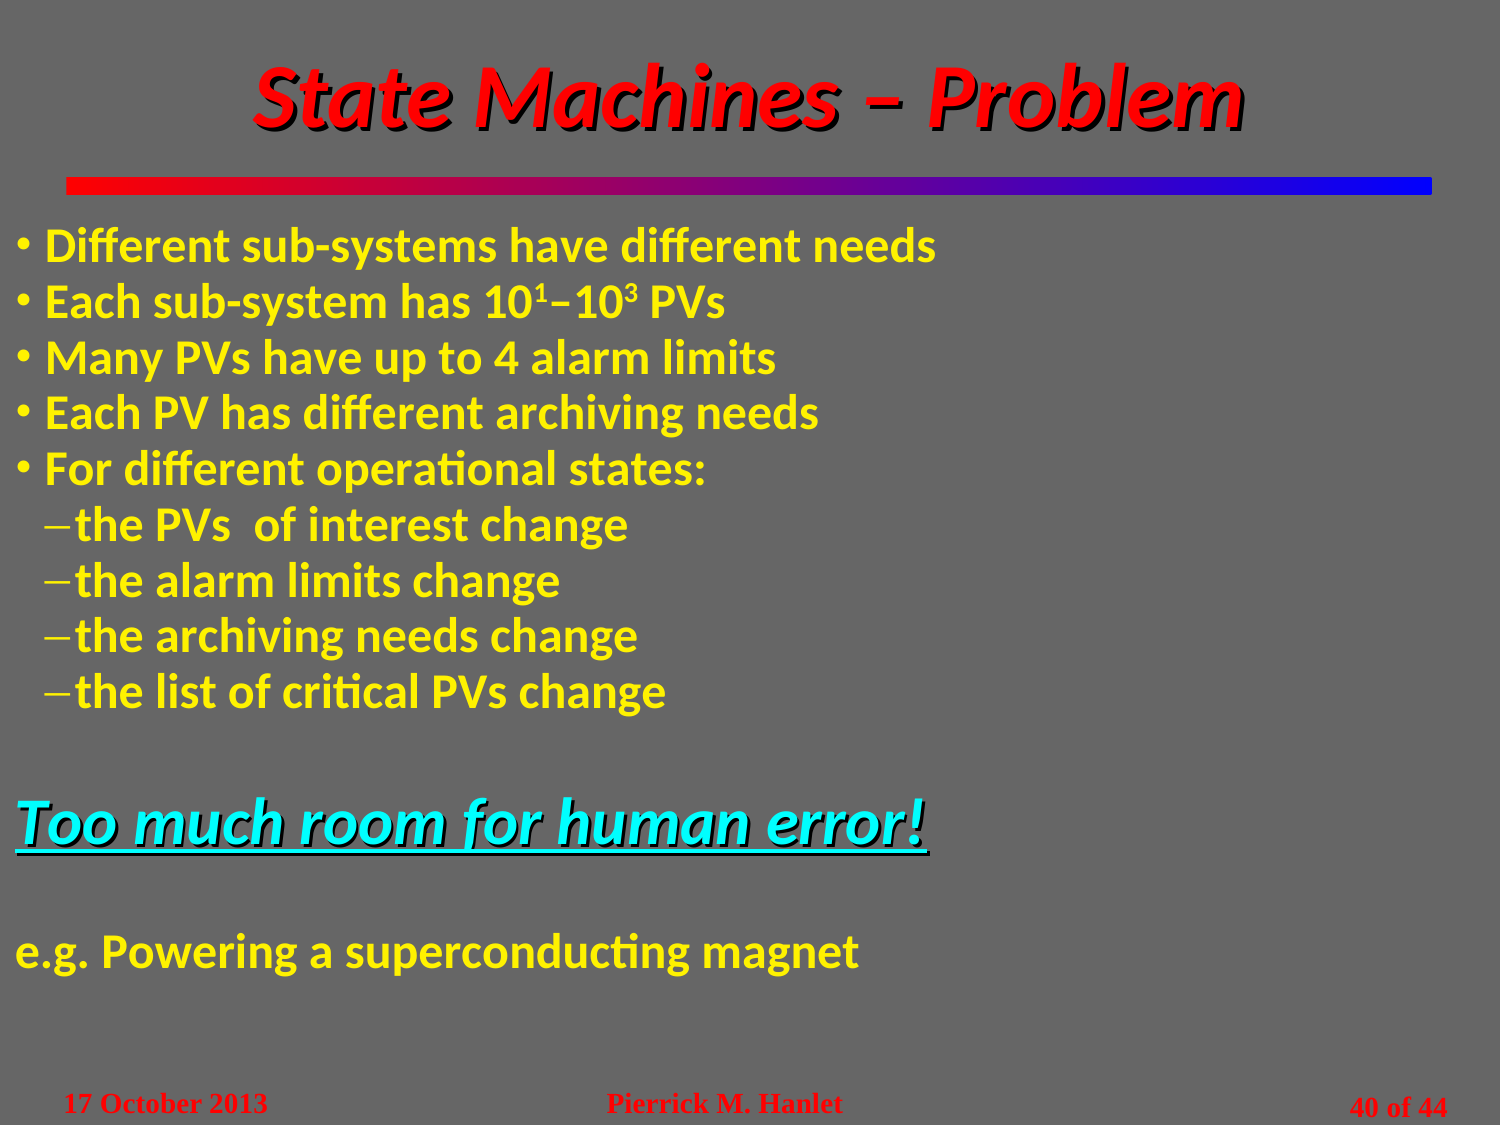

# State Machines – Problem
Different sub-systems have different needs
Each sub-system has 101–103 PVs
Many PVs have up to 4 alarm limits
Each PV has different archiving needs
For different operational states:
the PVs of interest change
the alarm limits change
the archiving needs change
the list of critical PVs change
Too much room for human error!
e.g. Powering a superconducting magnet
40
17 October 2013
Pierrick Hanlet